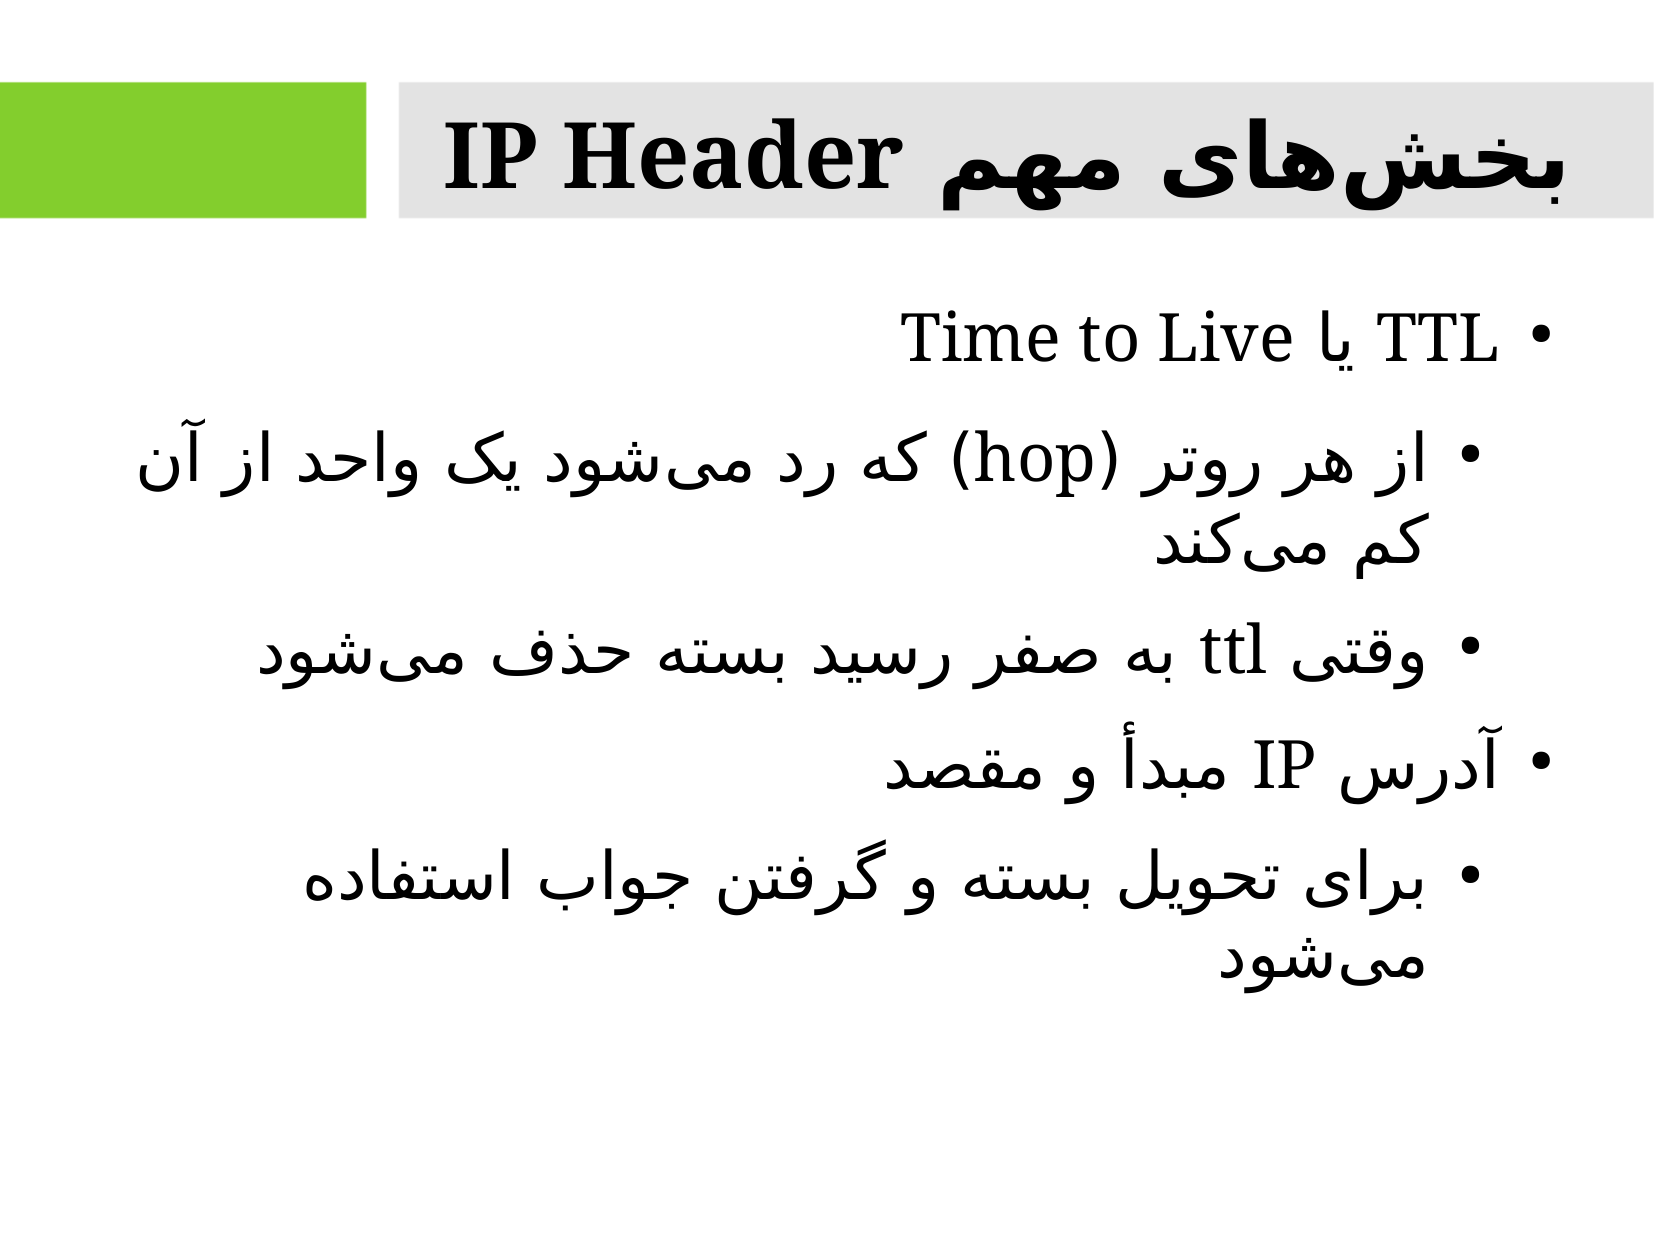

# بخش‌های مهم IP Header
TTL یا Time to Live
از هر روتر (hop) که رد می‌شود یک واحد از آن کم می‌کند
وقتی ttl به صفر رسید بسته حذف می‌شود
آدرس IP مبدأ و مقصد
برای تحویل بسته و گرفتن جواب استفاده می‌شود